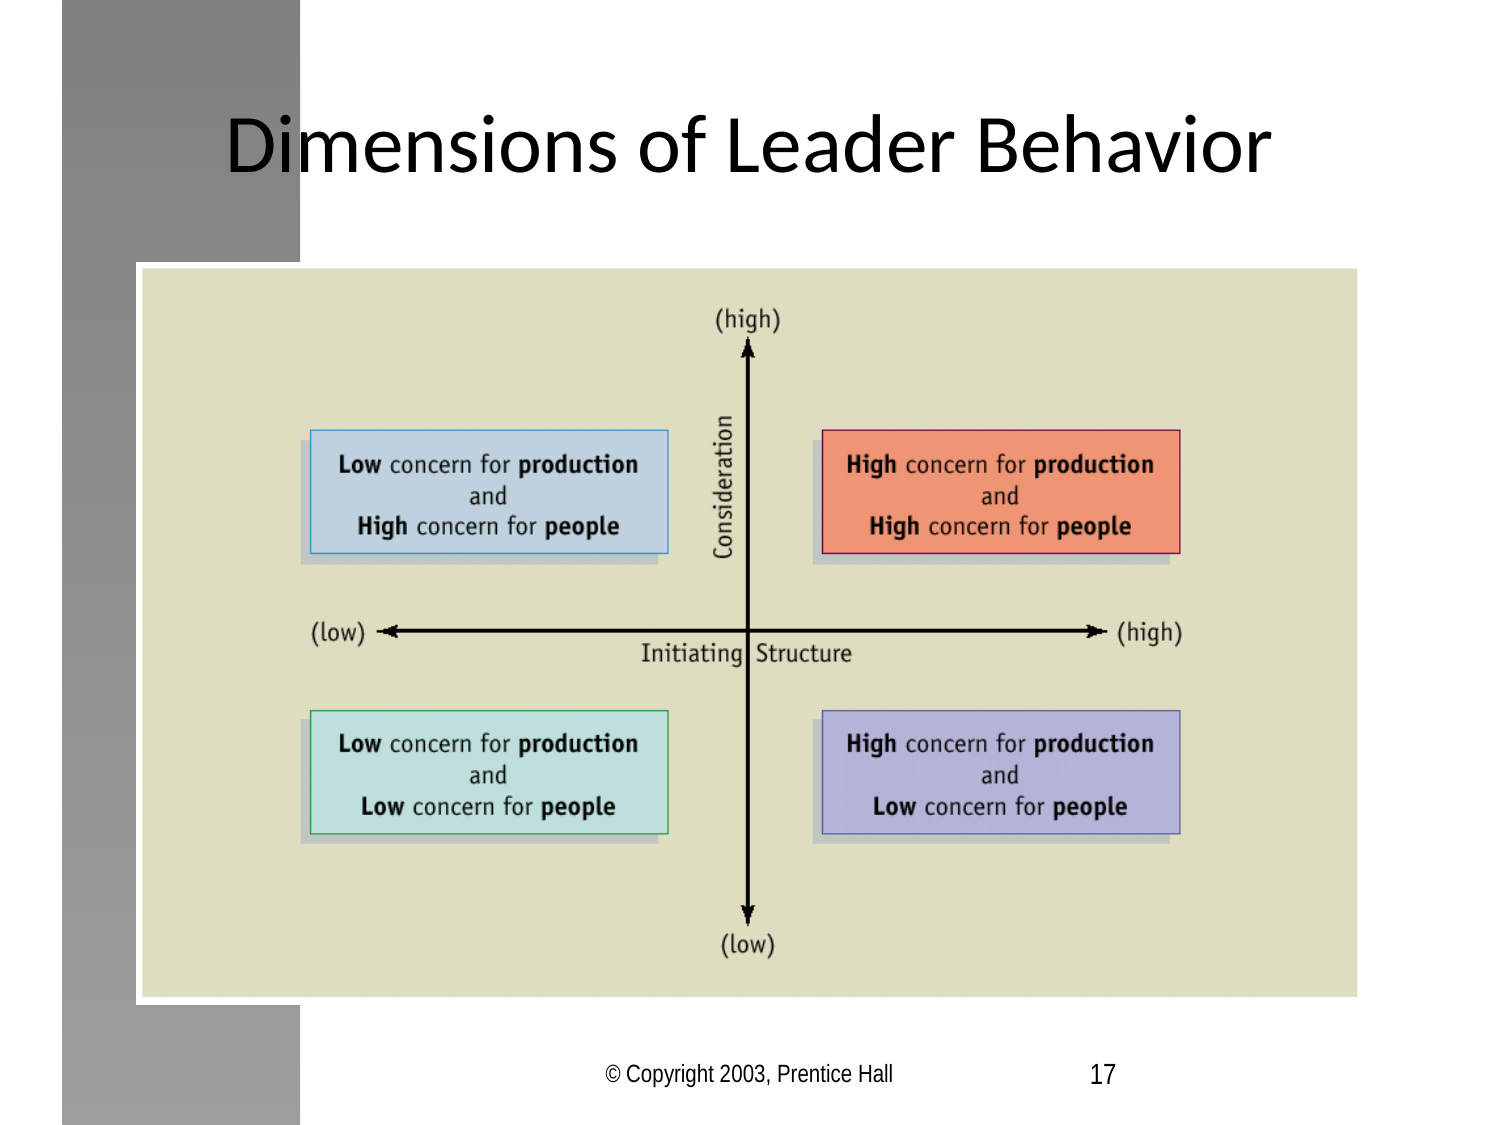

# Dimensions of Leader Behavior
© Copyright 2003, Prentice Hall